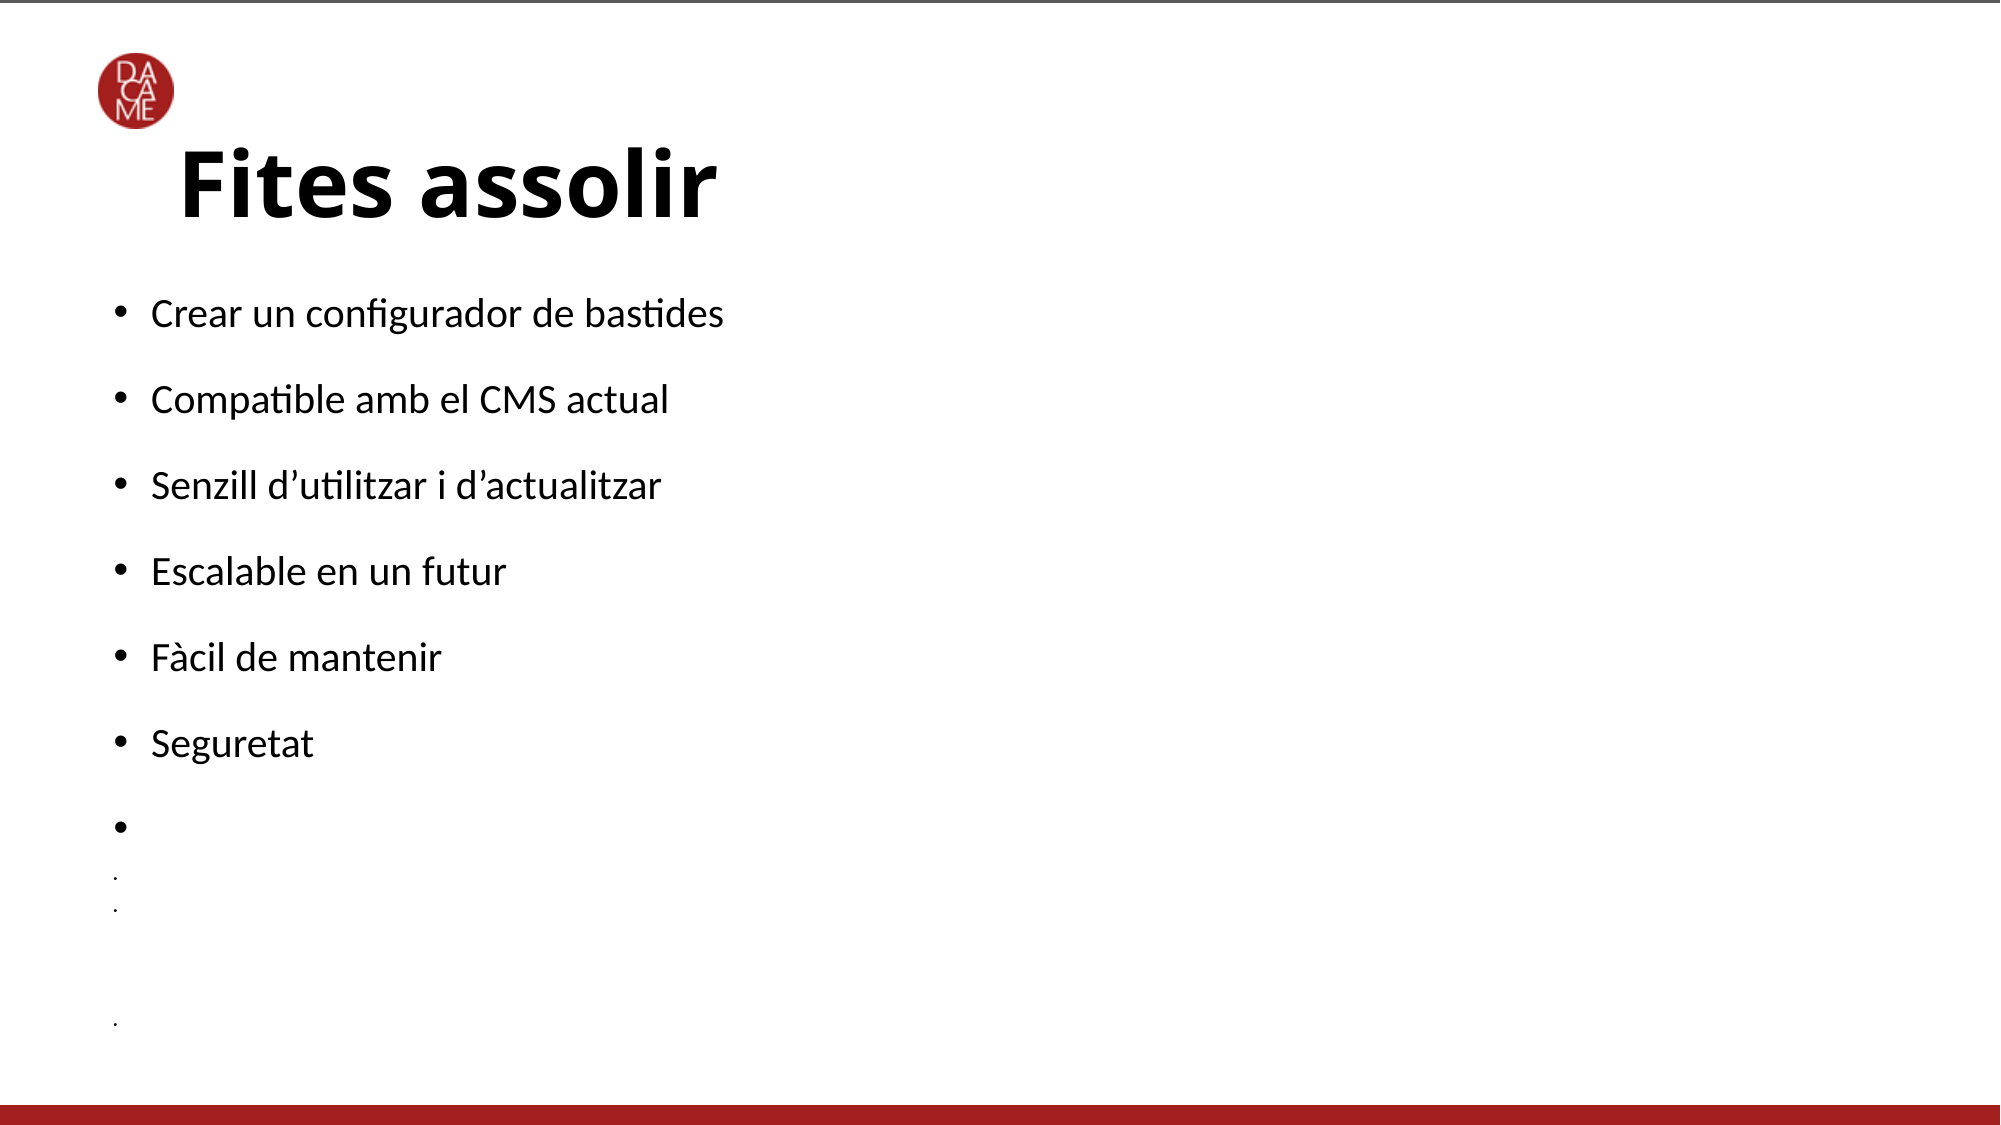

# Fites assolir
Crear un configurador de bastides
Compatible amb el CMS actual
Senzill d’utilitzar i d’actualitzar
Escalable en un futur
Fàcil de mantenir
Seguretat